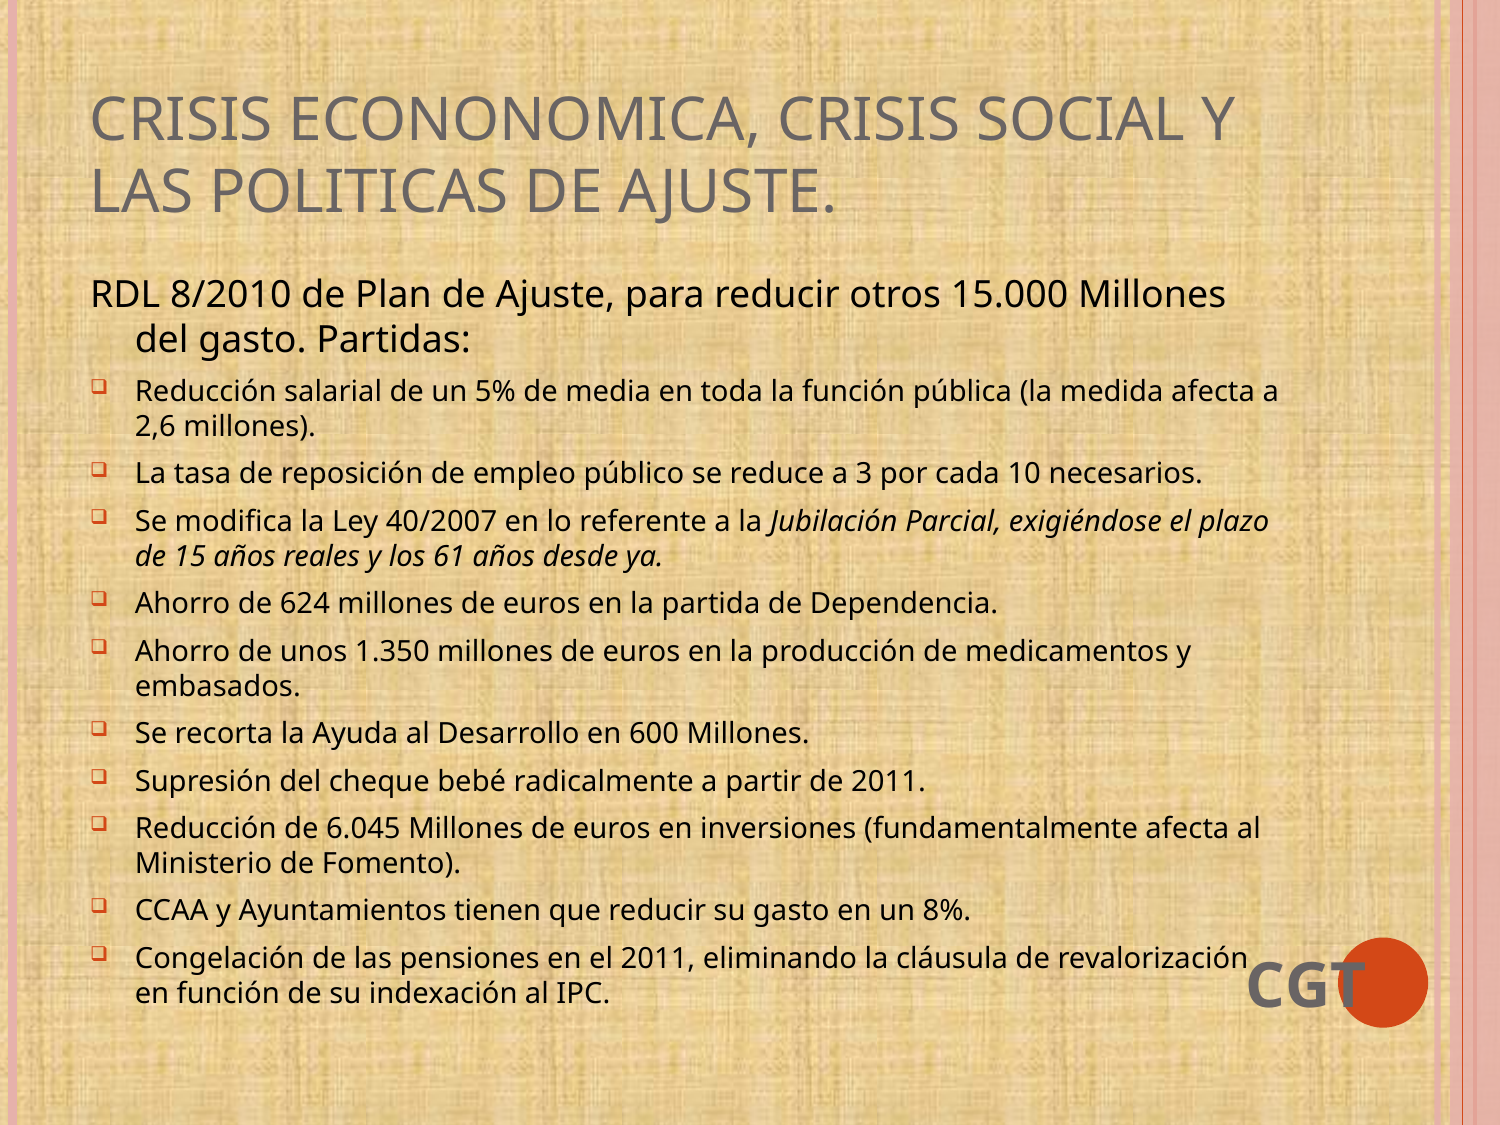

# CRISIS ECONONOMICA, CRISIS SOCIAL Y LAS POLITICAS DE AJUSTE.
RDL 8/2010 de Plan de Ajuste, para reducir otros 15.000 Millones del gasto. Partidas:
Reducción salarial de un 5% de media en toda la función pública (la medida afecta a 2,6 millones).
La tasa de reposición de empleo público se reduce a 3 por cada 10 necesarios.
Se modifica la Ley 40/2007 en lo referente a la Jubilación Parcial, exigiéndose el plazo de 15 años reales y los 61 años desde ya.
Ahorro de 624 millones de euros en la partida de Dependencia.
Ahorro de unos 1.350 millones de euros en la producción de medicamentos y embasados.
Se recorta la Ayuda al Desarrollo en 600 Millones.
Supresión del cheque bebé radicalmente a partir de 2011.
Reducción de 6.045 Millones de euros en inversiones (fundamentalmente afecta al Ministerio de Fomento).
CCAA y Ayuntamientos tienen que reducir su gasto en un 8%.
Congelación de las pensiones en el 2011, eliminando la cláusula de revalorización en función de su indexación al IPC.
CGT